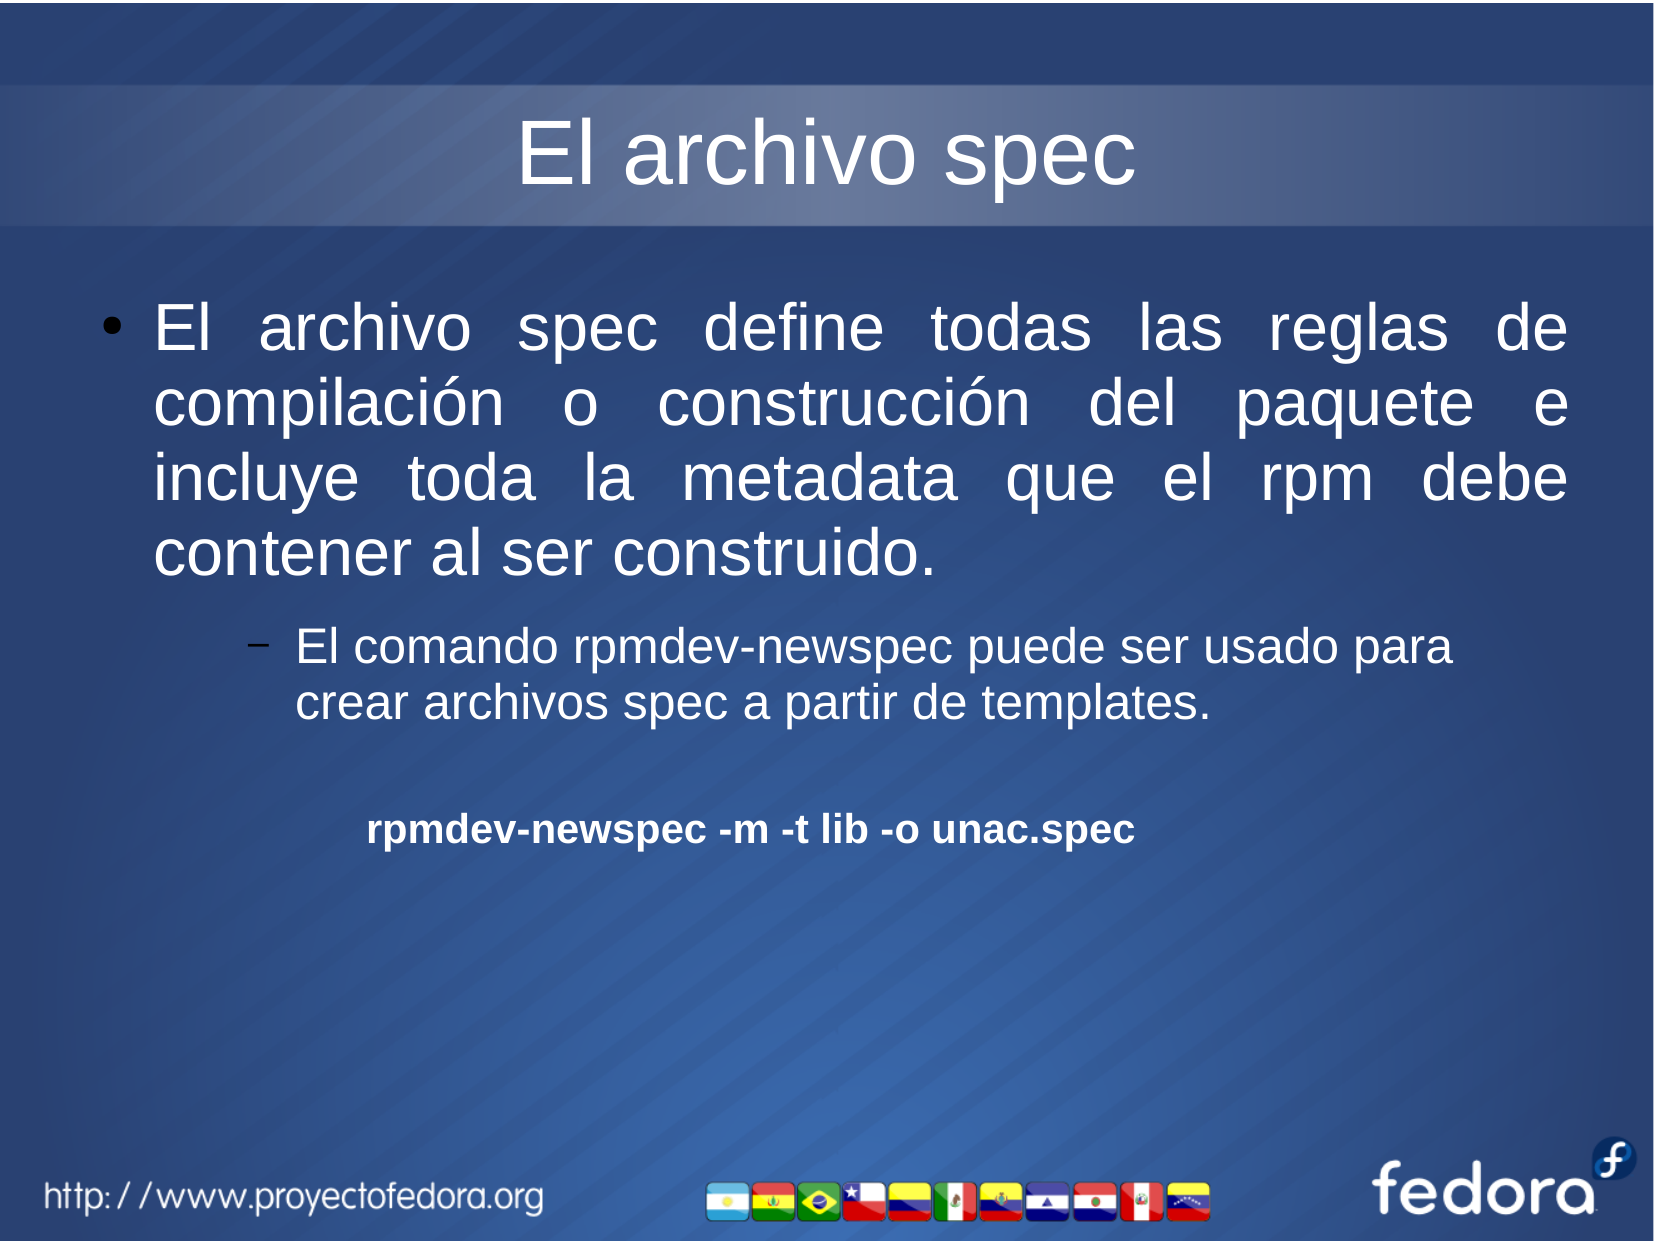

# El archivo spec
El archivo spec define todas las reglas de compilación o construcción del paquete e incluye toda la metadata que el rpm debe contener al ser construido.
El comando rpmdev-newspec puede ser usado para crear archivos spec a partir de templates.
rpmdev-newspec -m -t lib -o unac.spec